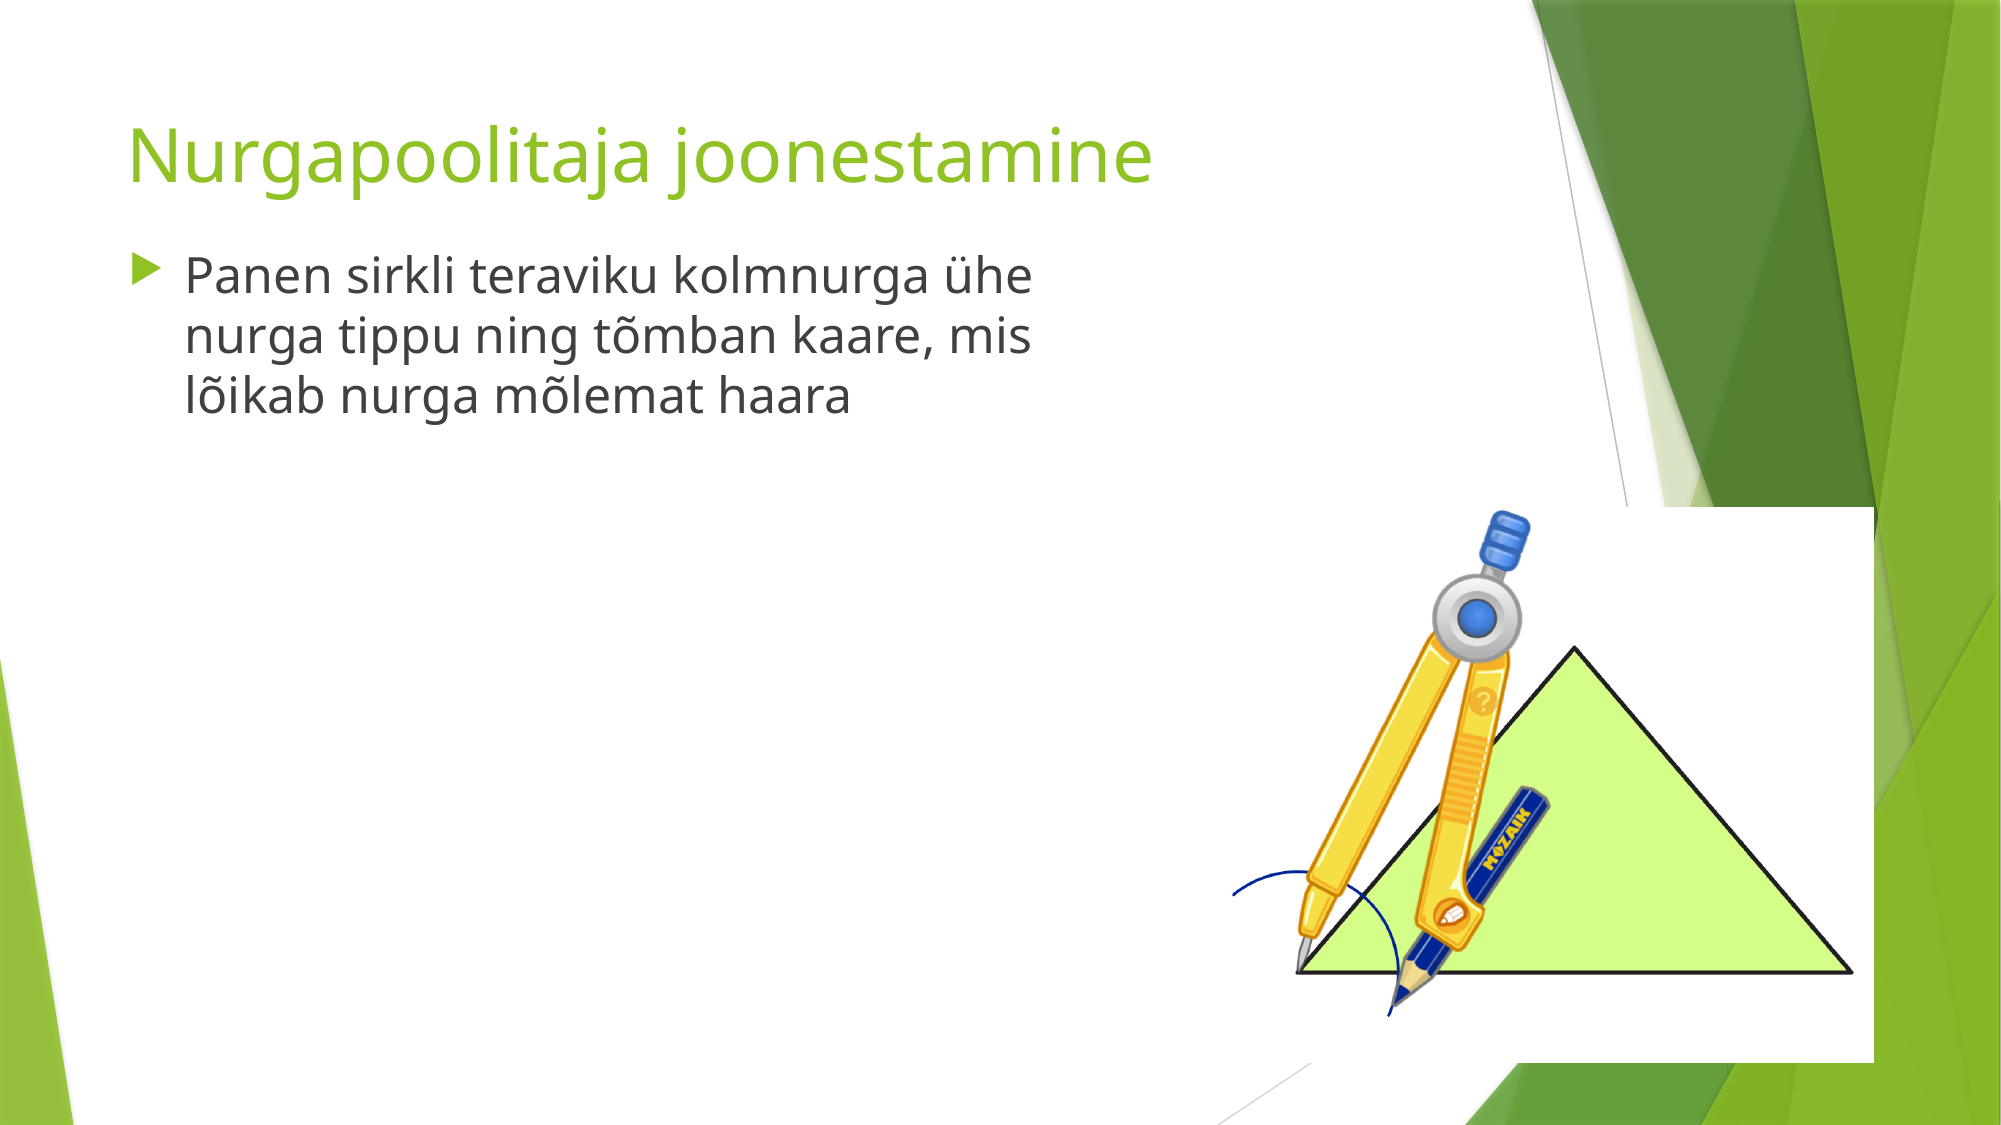

# Nurgapoolitaja joonestamine
Panen sirkli teraviku kolmnurga ühe nurga tippu ning tõmban kaare, mis lõikab nurga mõlemat haara